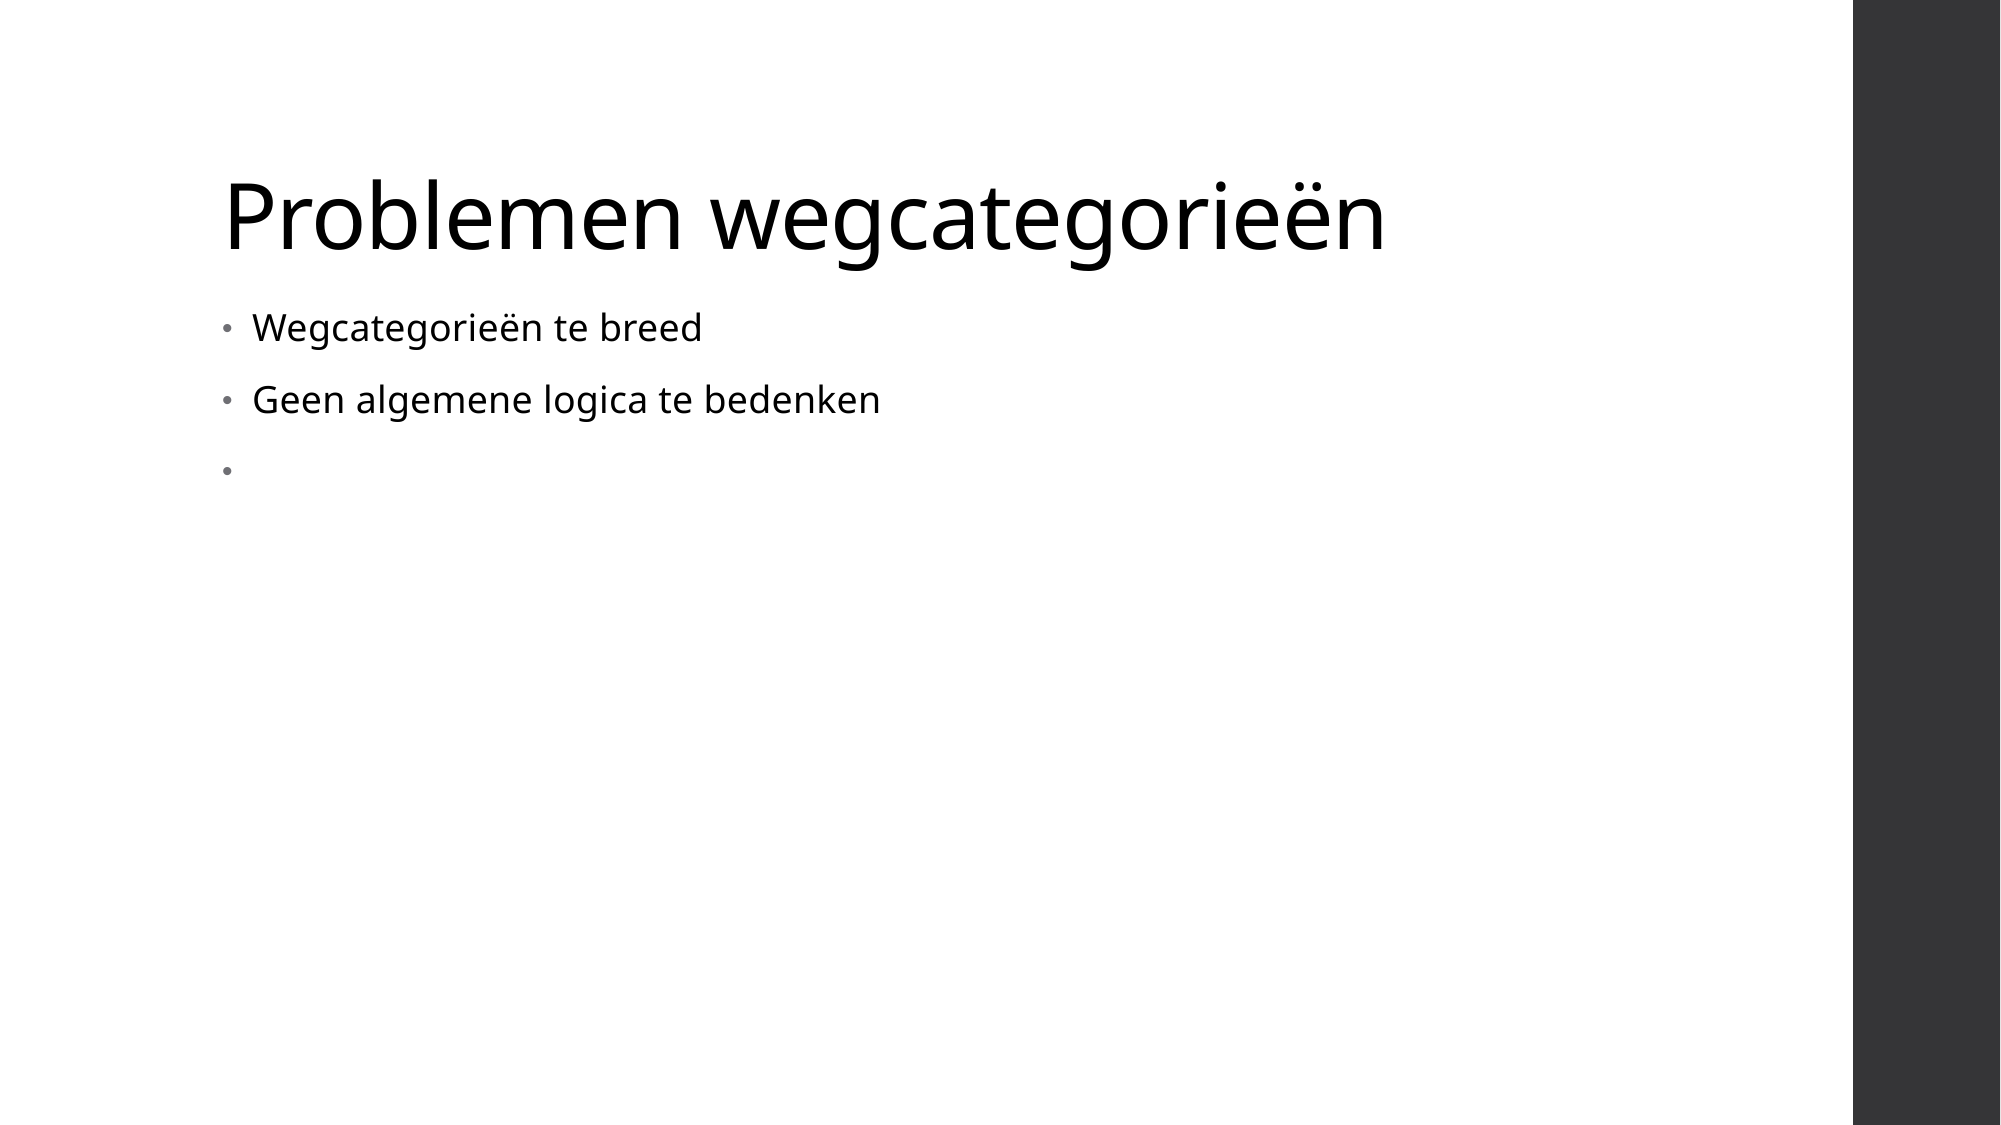

# Problemen wegcategorieën
Wegcategorieën te breed
Geen algemene logica te bedenken